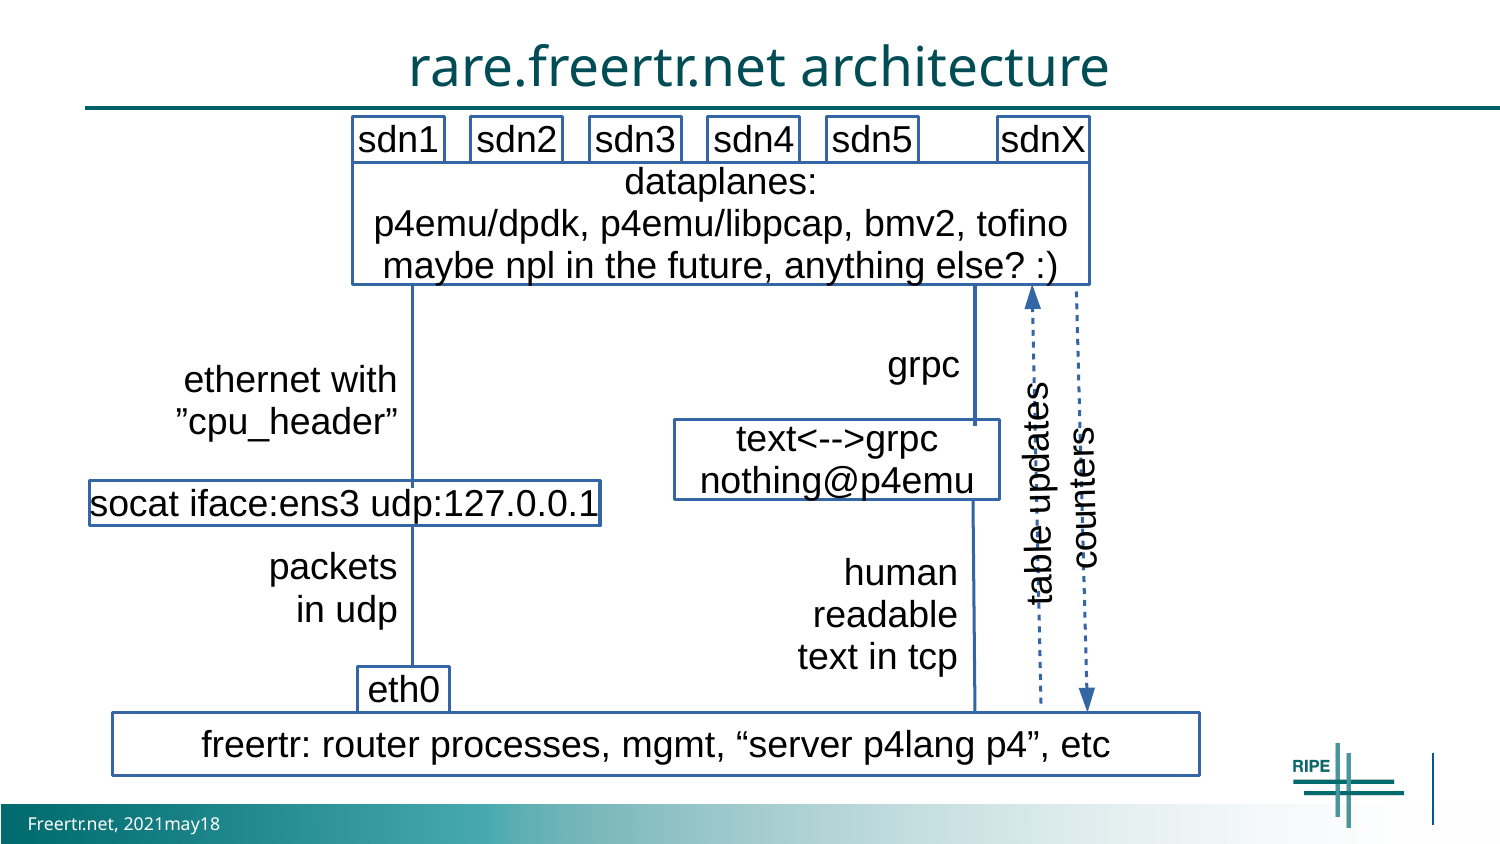

# rare.freertr.net architecture
sdn1
sdn2
sdn3
sdn4
sdn5
sdnX
dataplanes:
p4emu/dpdk, p4emu/libpcap, bmv2, tofino
maybe npl in the future, anything else? :)
counters
table updates
grpc
ethernet with
”cpu_header”
text<-->grpc
nothing@p4emu
socat iface:ens3 udp:127.0.0.1
packets
in udp
human
readable
text in tcp
eth0
freertr: router processes, mgmt, “server p4lang p4”, etc